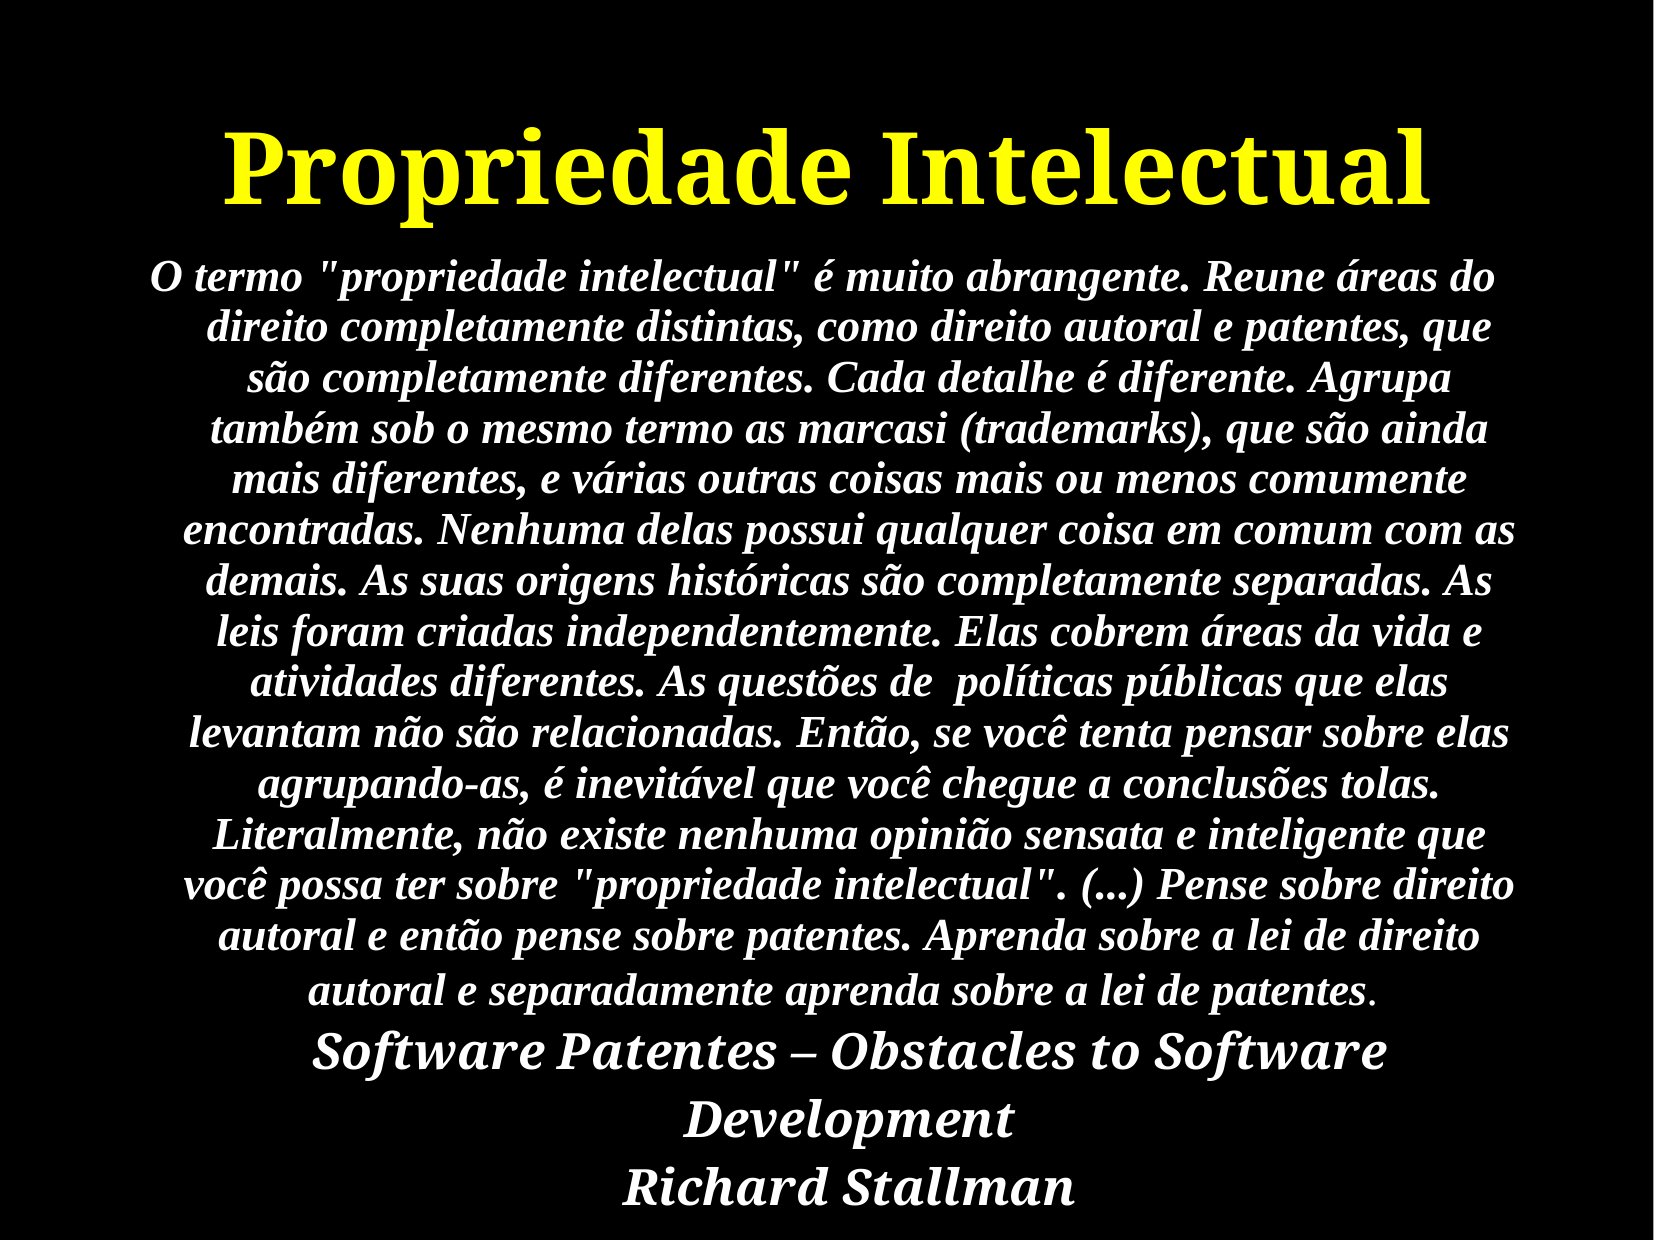

# Propriedade Intelectual
O termo "propriedade intelectual" é muito abrangente. Reune áreas do direito completamente distintas, como direito autoral e patentes, que são completamente diferentes. Cada detalhe é diferente. Agrupa também sob o mesmo termo as marcasi (trademarks), que são ainda mais diferentes, e várias outras coisas mais ou menos comumente encontradas. Nenhuma delas possui qualquer coisa em comum com as demais. As suas origens históricas são completamente separadas. As leis foram criadas independentemente. Elas cobrem áreas da vida e atividades diferentes. As questões de políticas públicas que elas levantam não são relacionadas. Então, se você tenta pensar sobre elas agrupando-as, é inevitável que você chegue a conclusões tolas. Literalmente, não existe nenhuma opinião sensata e inteligente que você possa ter sobre "propriedade intelectual". (...) Pense sobre direito autoral e então pense sobre patentes. Aprenda sobre a lei de direito autoral e separadamente aprenda sobre a lei de patentes.
Software Patentes – Obstacles to Software Development
Richard Stallman